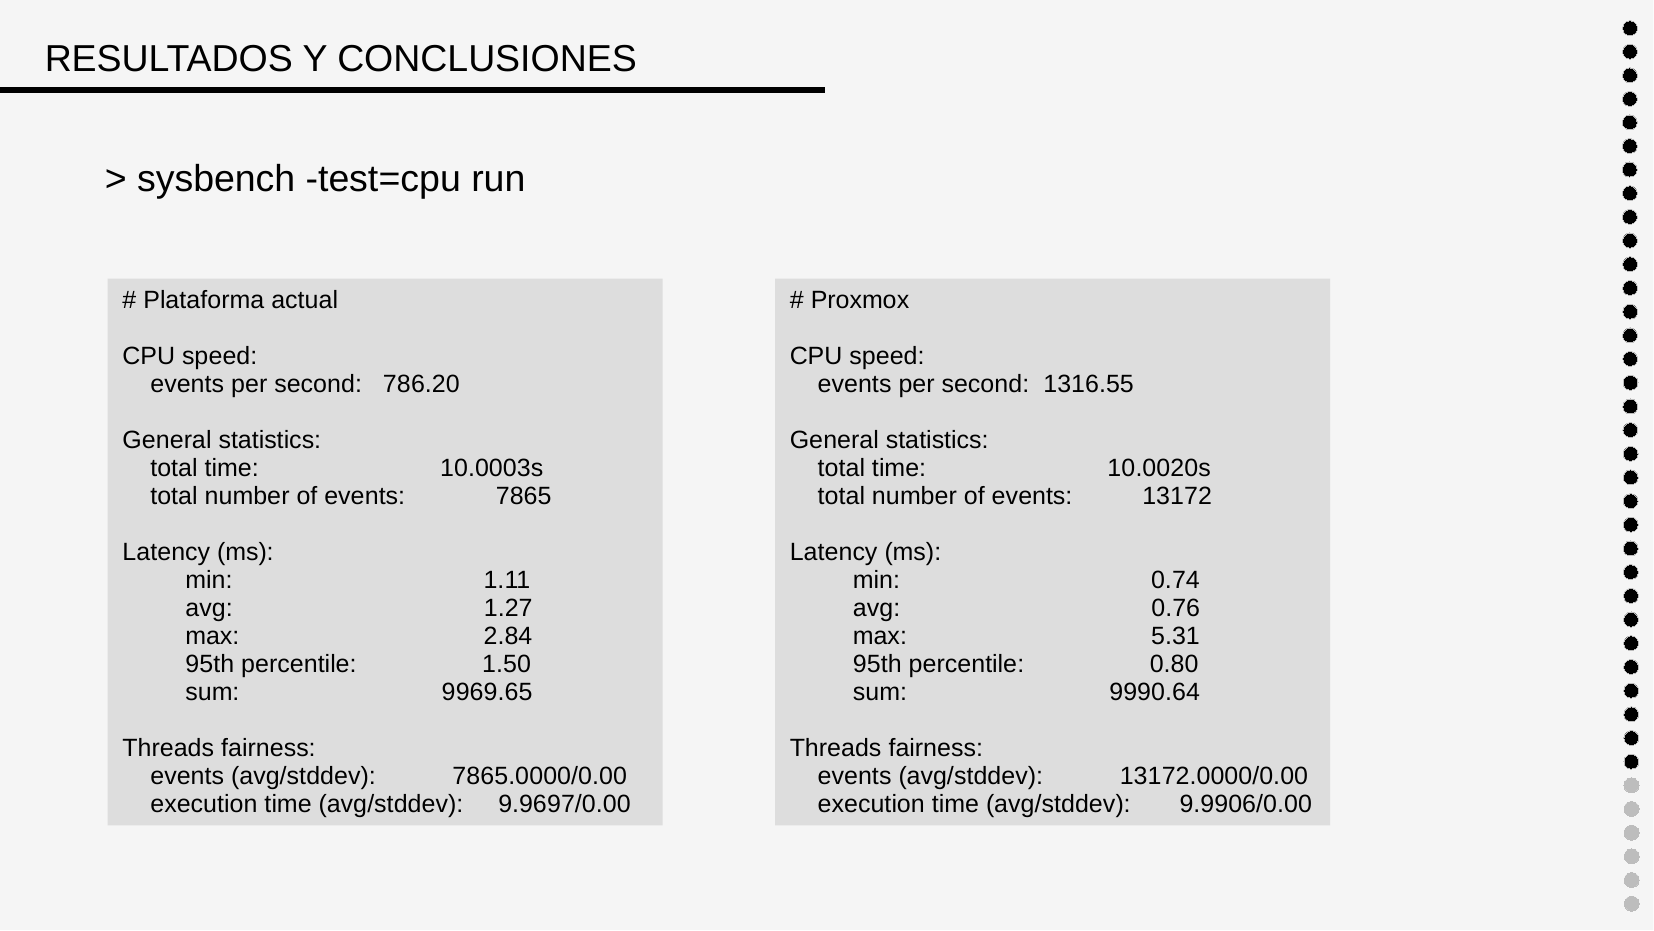

RESULTADOS Y CONCLUSIONES
> sysbench -test=cpu run
# Plataforma actual
CPU speed:
 events per second: 786.20
General statistics:
 total time: 10.0003s
 total number of events: 7865
Latency (ms):
 min: 1.11
 avg: 1.27
 max: 2.84
 95th percentile: 1.50
 sum: 9969.65
Threads fairness:
 events (avg/stddev): 7865.0000/0.00
 execution time (avg/stddev): 9.9697/0.00
# Proxmox
CPU speed:
 events per second: 1316.55
General statistics:
 total time: 10.0020s
 total number of events: 13172
Latency (ms):
 min: 0.74
 avg: 0.76
 max: 5.31
 95th percentile: 0.80
 sum: 9990.64
Threads fairness:
 events (avg/stddev): 13172.0000/0.00
 execution time (avg/stddev): 9.9906/0.00